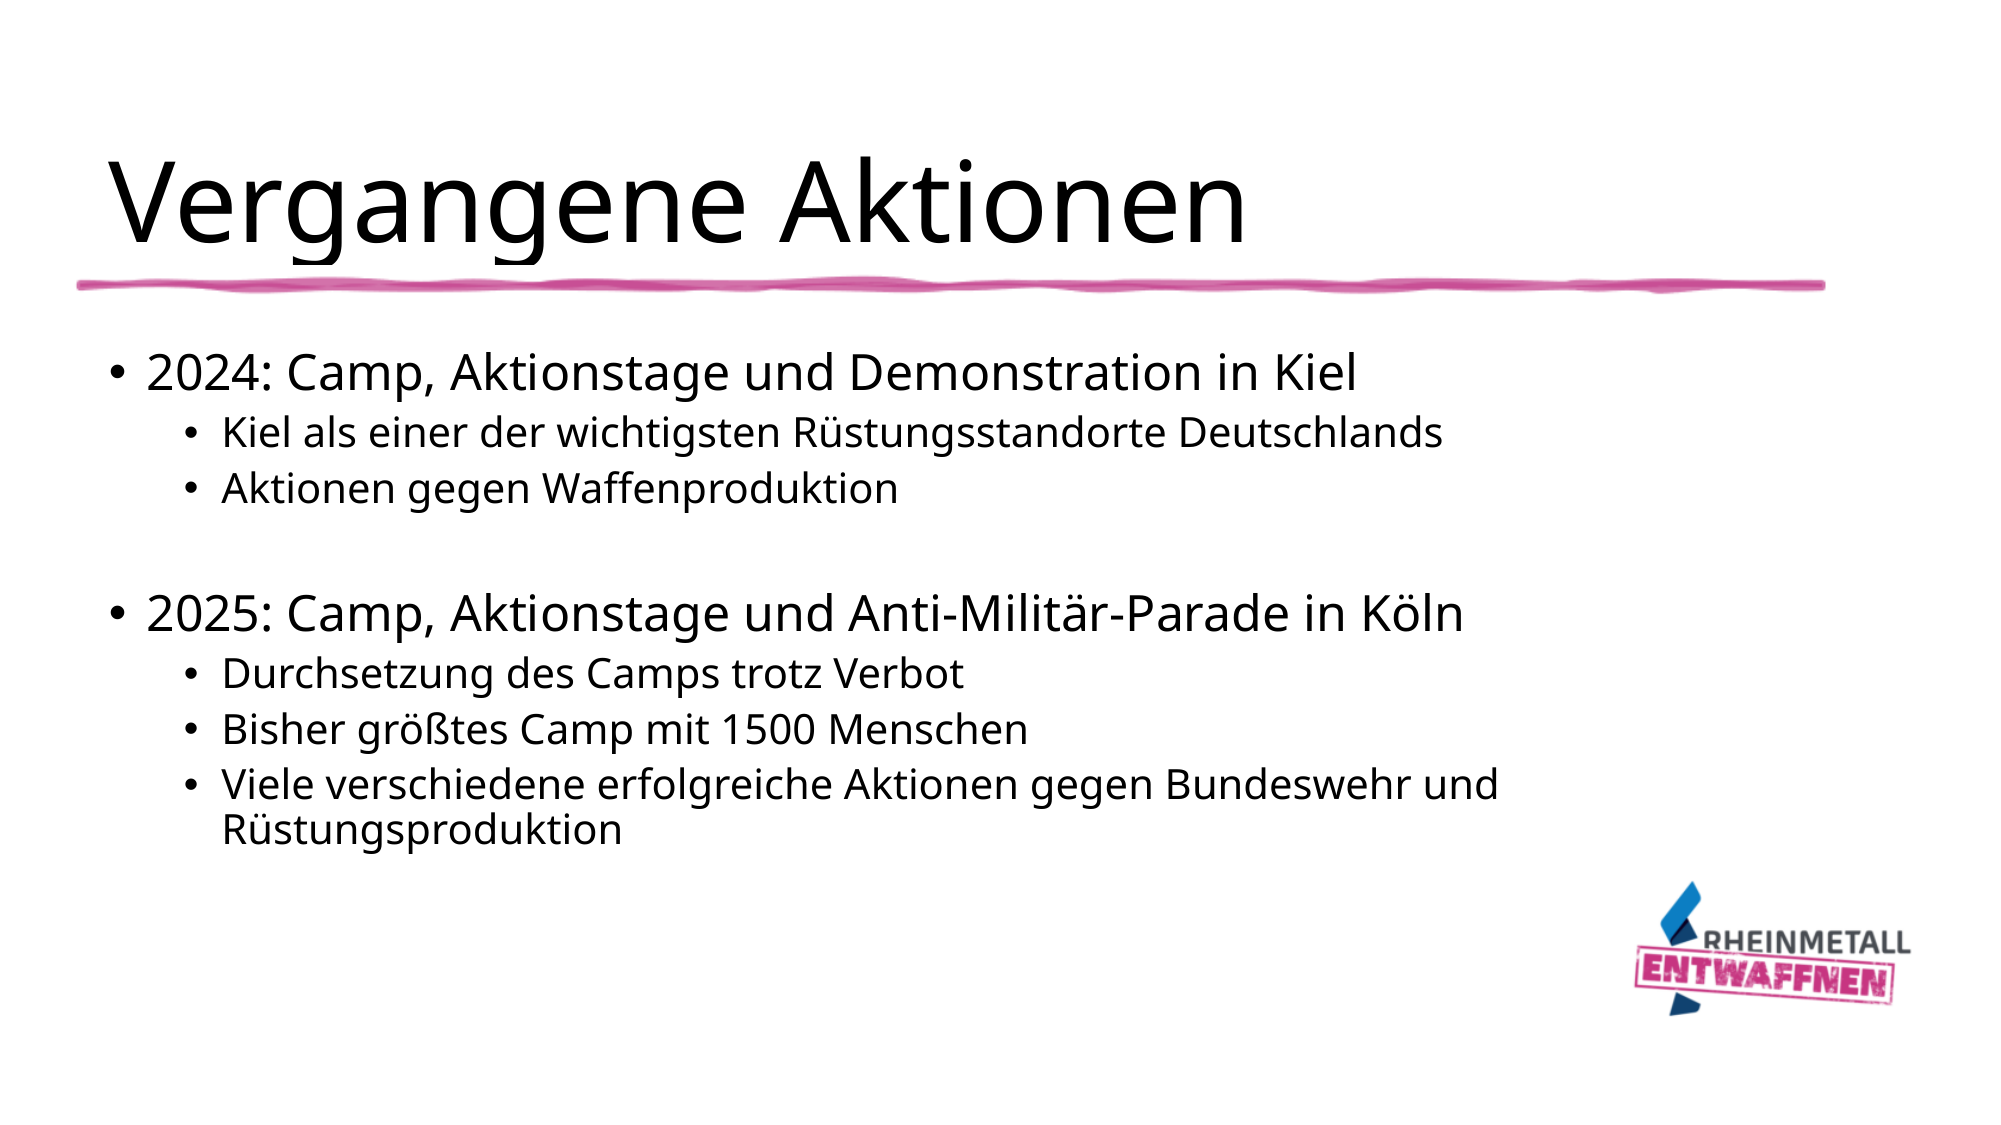

# Vergangene Aktionen
2024: Camp, Aktionstage und Demonstration in Kiel
Kiel als einer der wichtigsten Rüstungsstandorte Deutschlands
Aktionen gegen Waffenproduktion
2025: Camp, Aktionstage und Anti-Militär-Parade in Köln
Durchsetzung des Camps trotz Verbot
Bisher größtes Camp mit 1500 Menschen
Viele verschiedene erfolgreiche Aktionen gegen Bundeswehr und Rüstungsproduktion